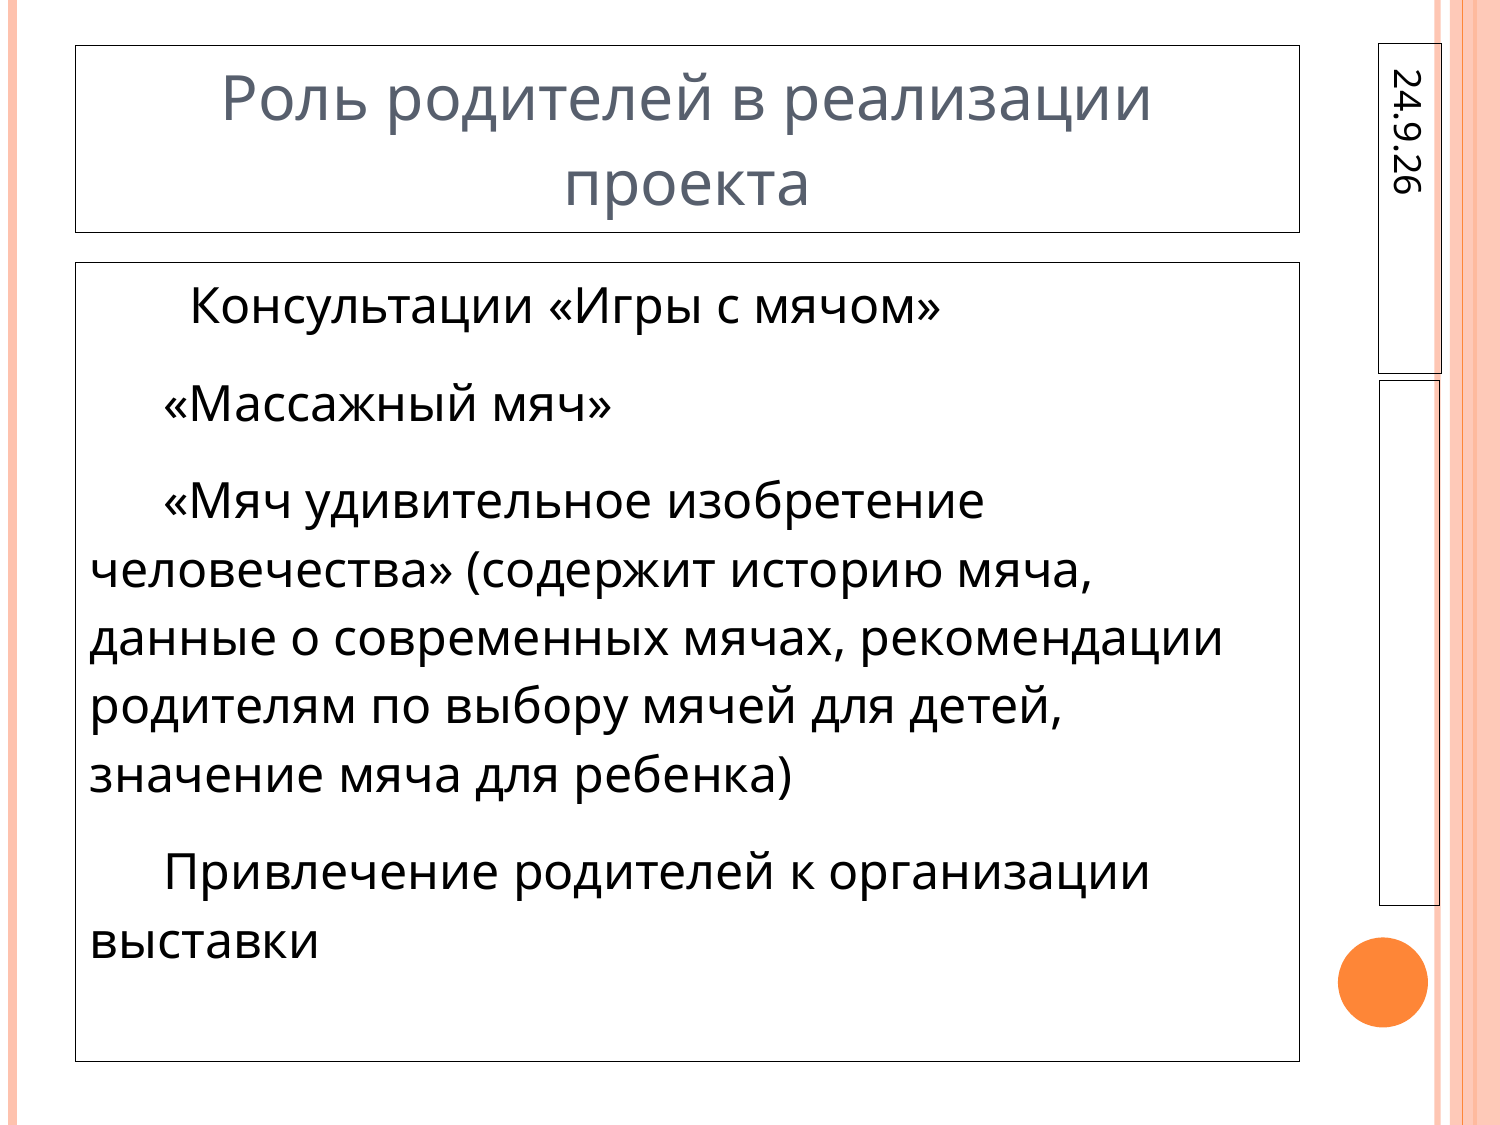

# Роль родителей в реализации проекта
	 Консультации «Игры с мячом»
	«Массажный мяч»
	«Мяч удивительное изобретение человечества» (содержит историю мяча, данные о современных мячах, рекомендации родителям по выбору мячей для детей, значение мяча для ребенка)
	Привлечение родителей к организации выставки